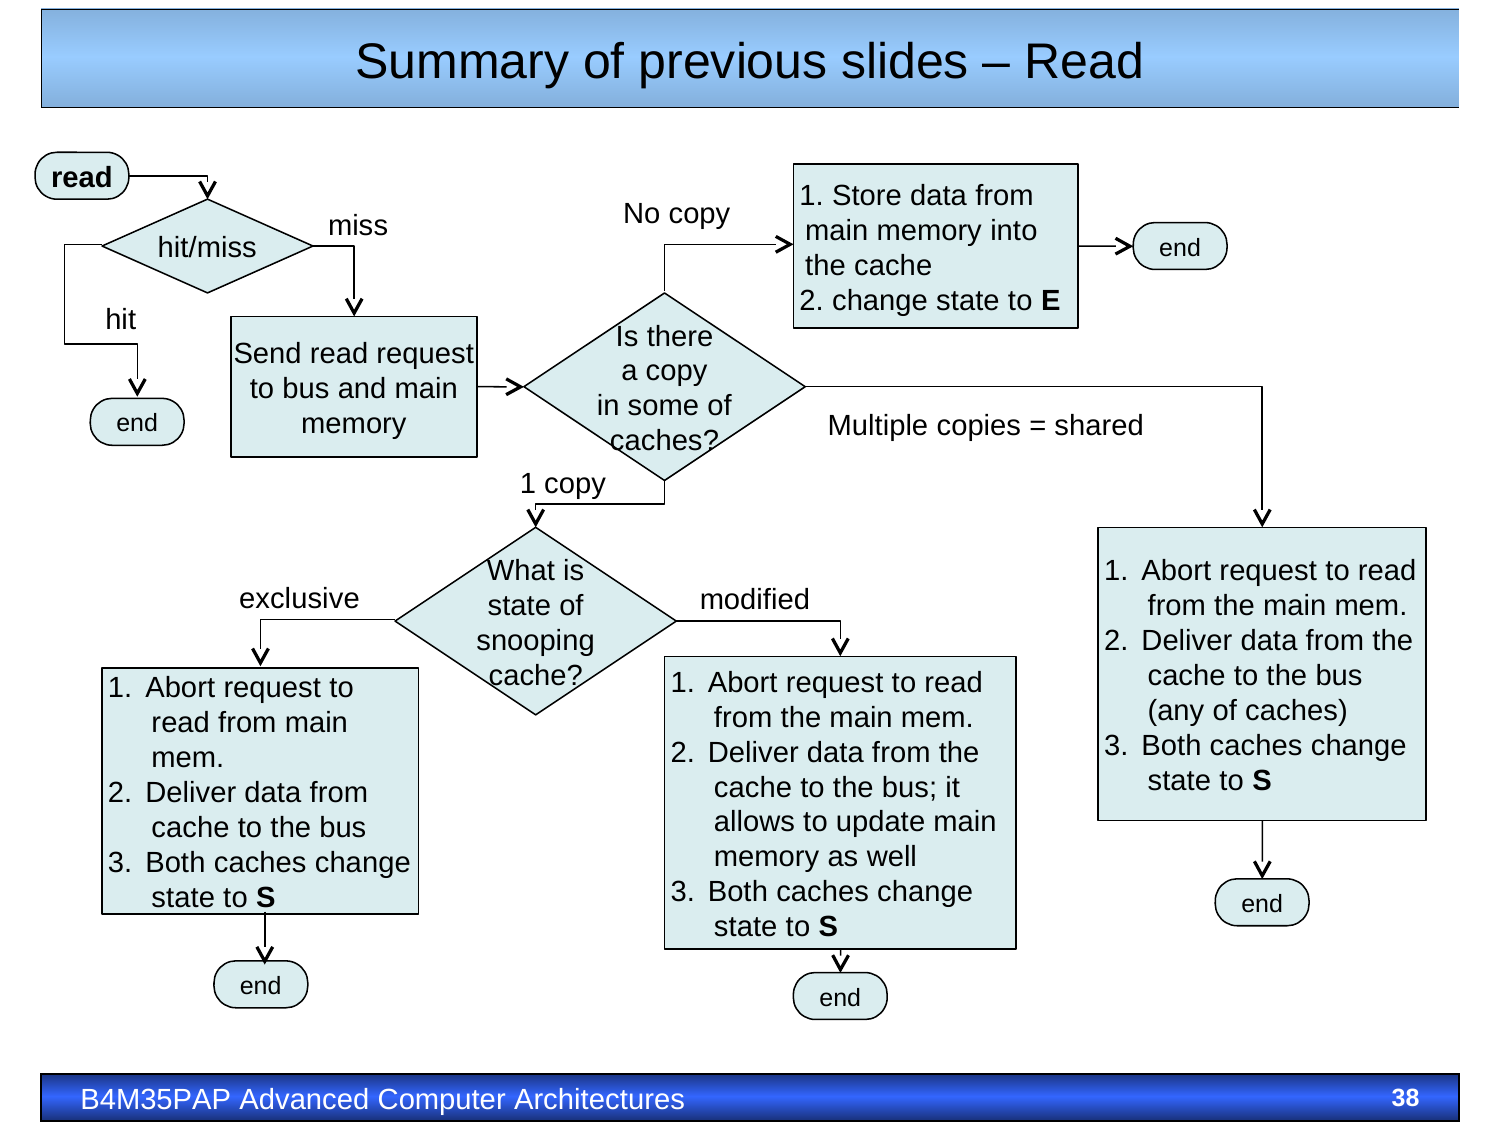

# Summary of previous slides – Read
read
1. Store data from main memory into the cache
2. change state to E
No copy
hit/miss
miss
end
hit
Is there
a copy in some of caches?
Send read request to bus and main memory
end
Multiple copies = shared
1 copy
What is state of snooping cache?
Abort request to read from the main mem.
Deliver data from the cache to the bus (any of caches)
Both caches change state to S
exclusive
modified
Abort request to read from the main mem.
Deliver data from the cache to the bus; it allows to update main memory as well
Both caches change state to S
Abort request to read from main mem.
Deliver data from cache to the bus
Both caches change state to S
end
end
end